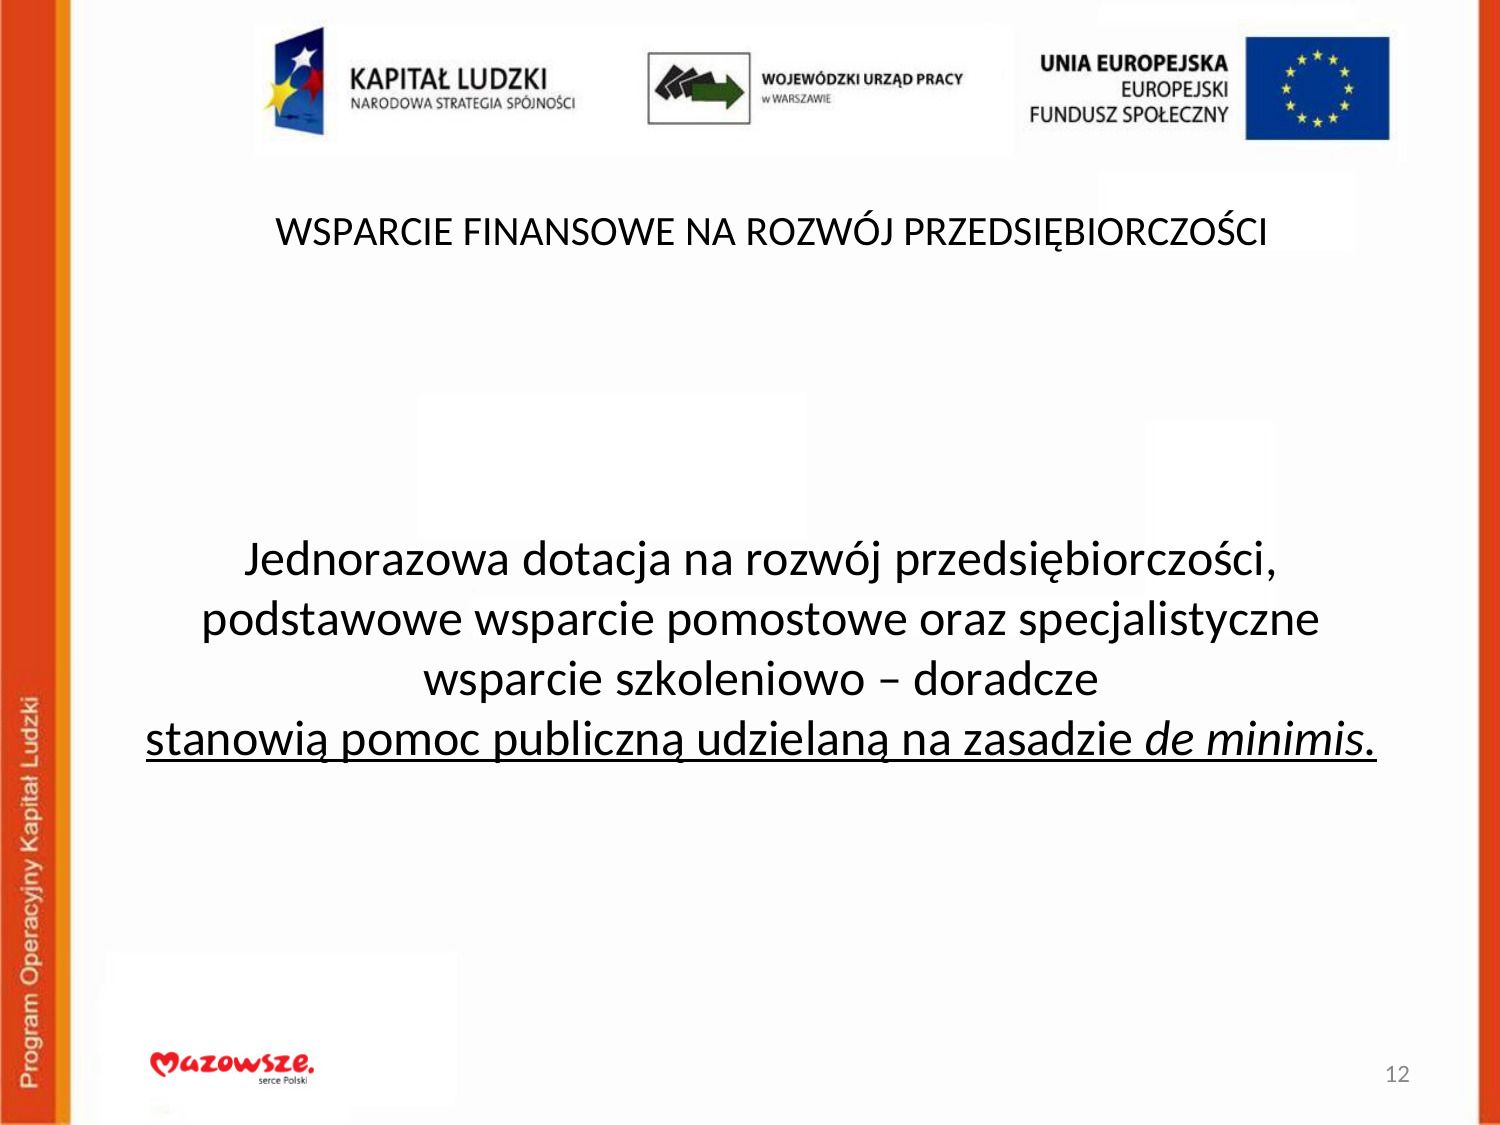

WSPARCIE FINANSOWE NA ROZWÓJ PRZEDSIĘBIORCZOŚCI
# Jednorazowa dotacja na rozwój przedsiębiorczości, podstawowe wsparcie pomostowe oraz specjalistyczne wsparcie szkoleniowo – doradcze stanowią pomoc publiczną udzielaną na zasadzie de minimis.